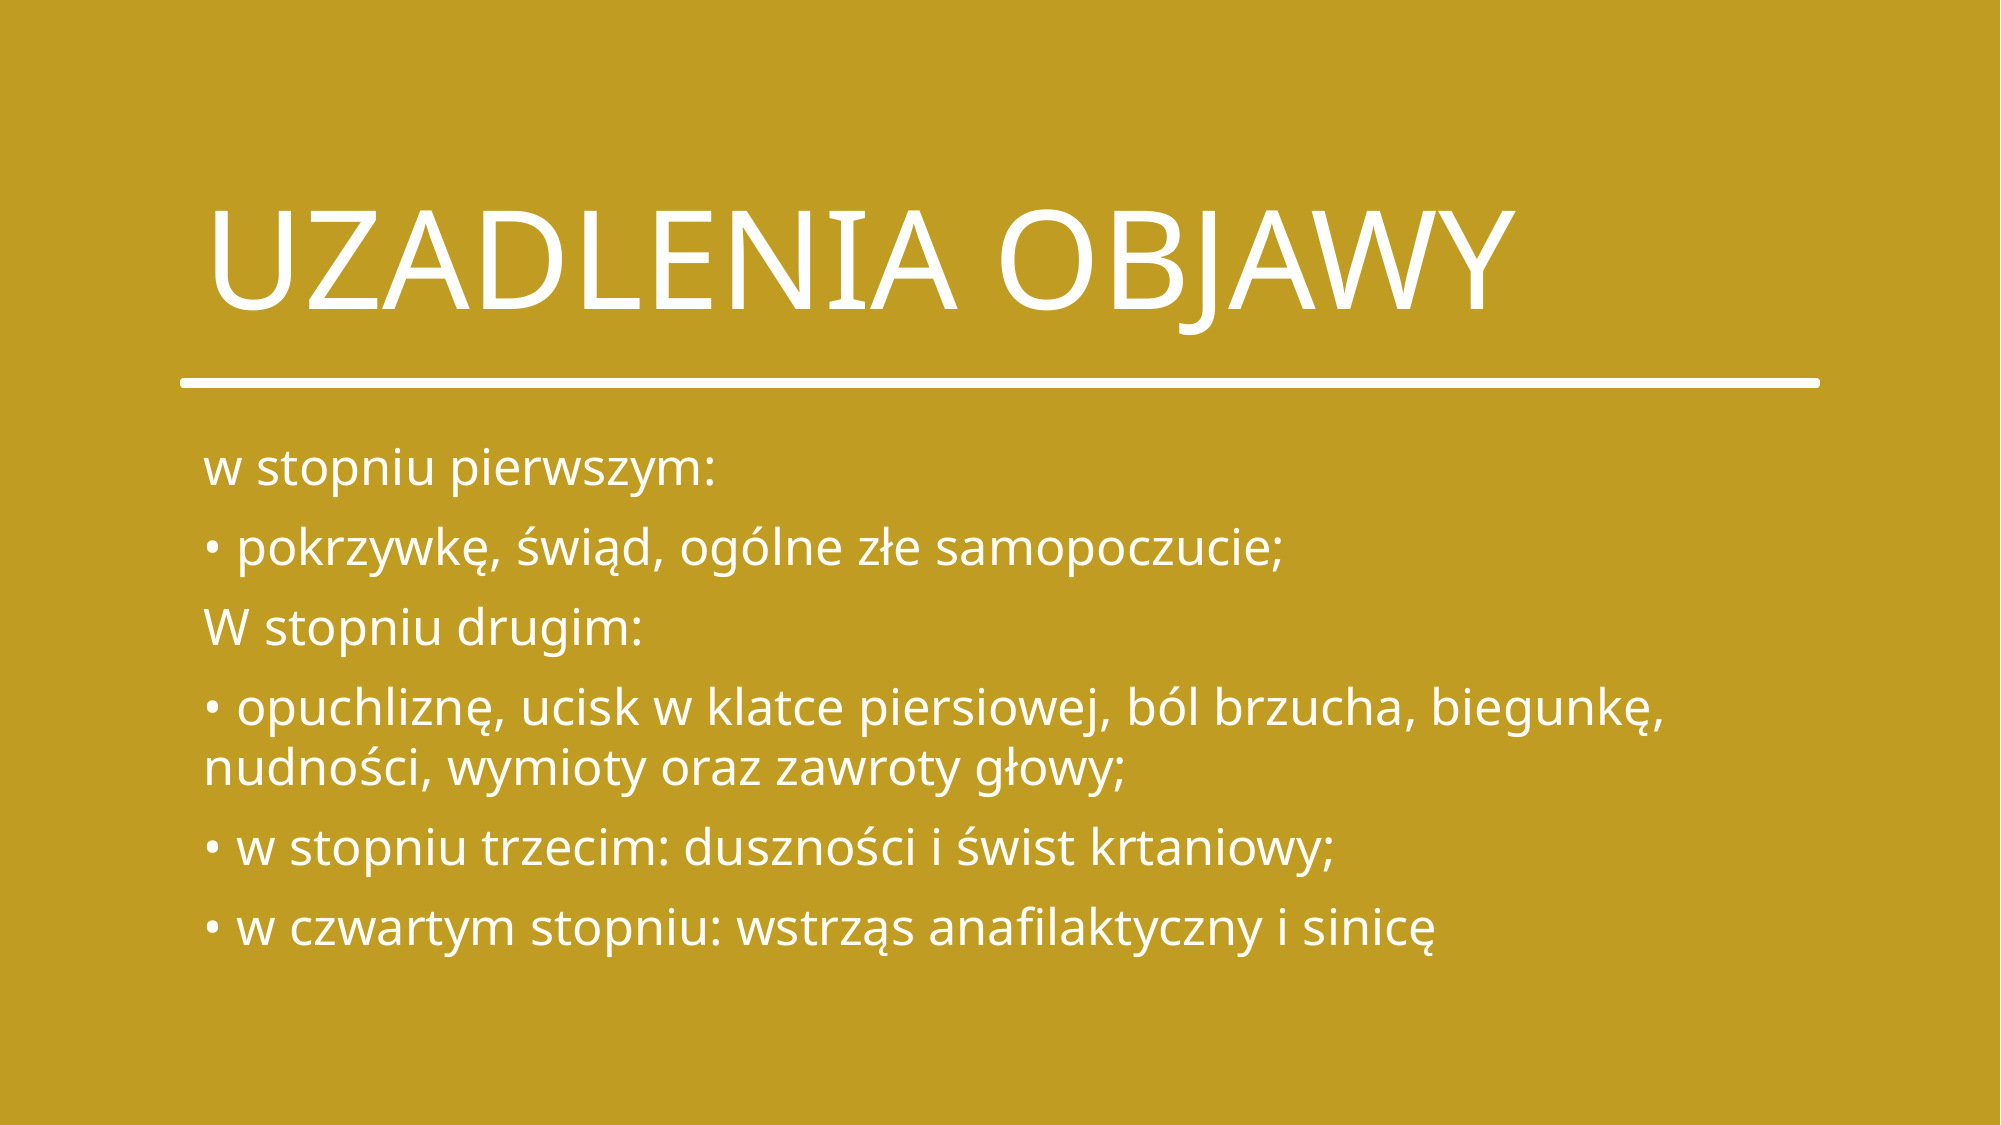

# UZADLENIA OBJAWY
w stopniu pierwszym:
• pokrzywkę, świąd, ogólne złe samopoczucie;
W stopniu drugim:
• opuchliznę, ucisk w klatce piersiowej, ból brzucha, biegunkę, nudności, wymioty oraz zawroty głowy;
• w stopniu trzecim: duszności i świst krtaniowy;
• w czwartym stopniu: wstrząs anafilaktyczny i sinicę